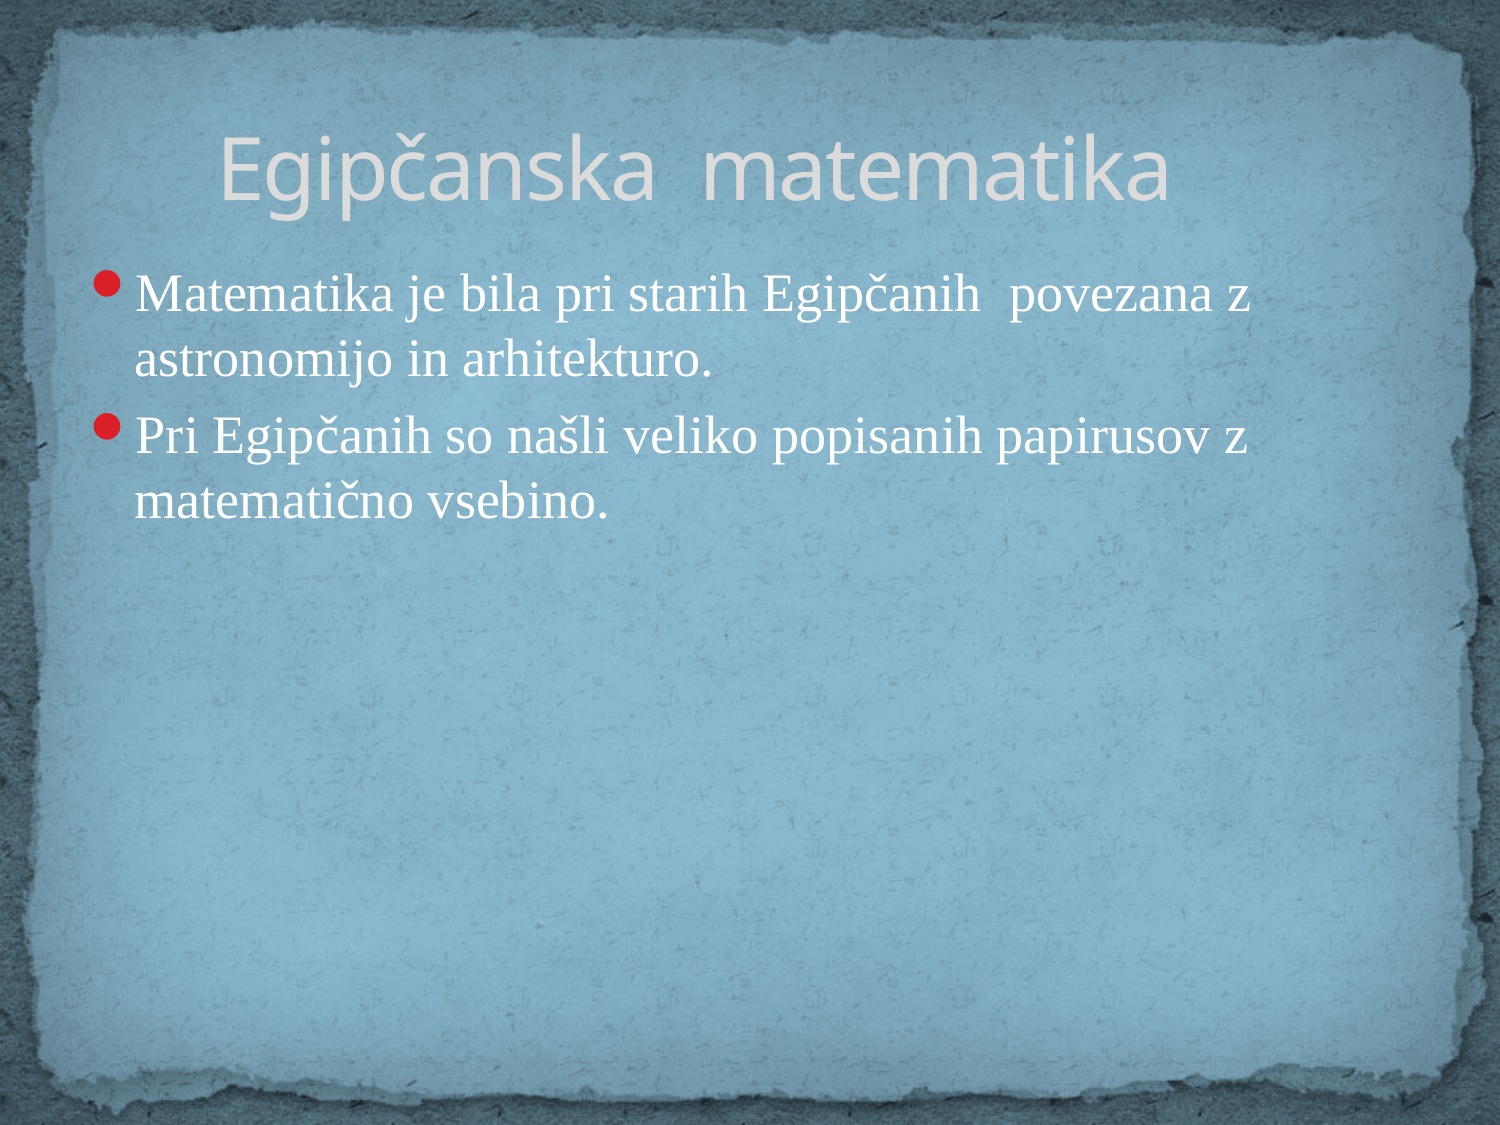

Egipčanska matematika
# Matematika je bila pri starih Egipčanih povezana z astronomijo in arhitekturo.
Pri Egipčanih so našli veliko popisanih papirusov z matematično vsebino.